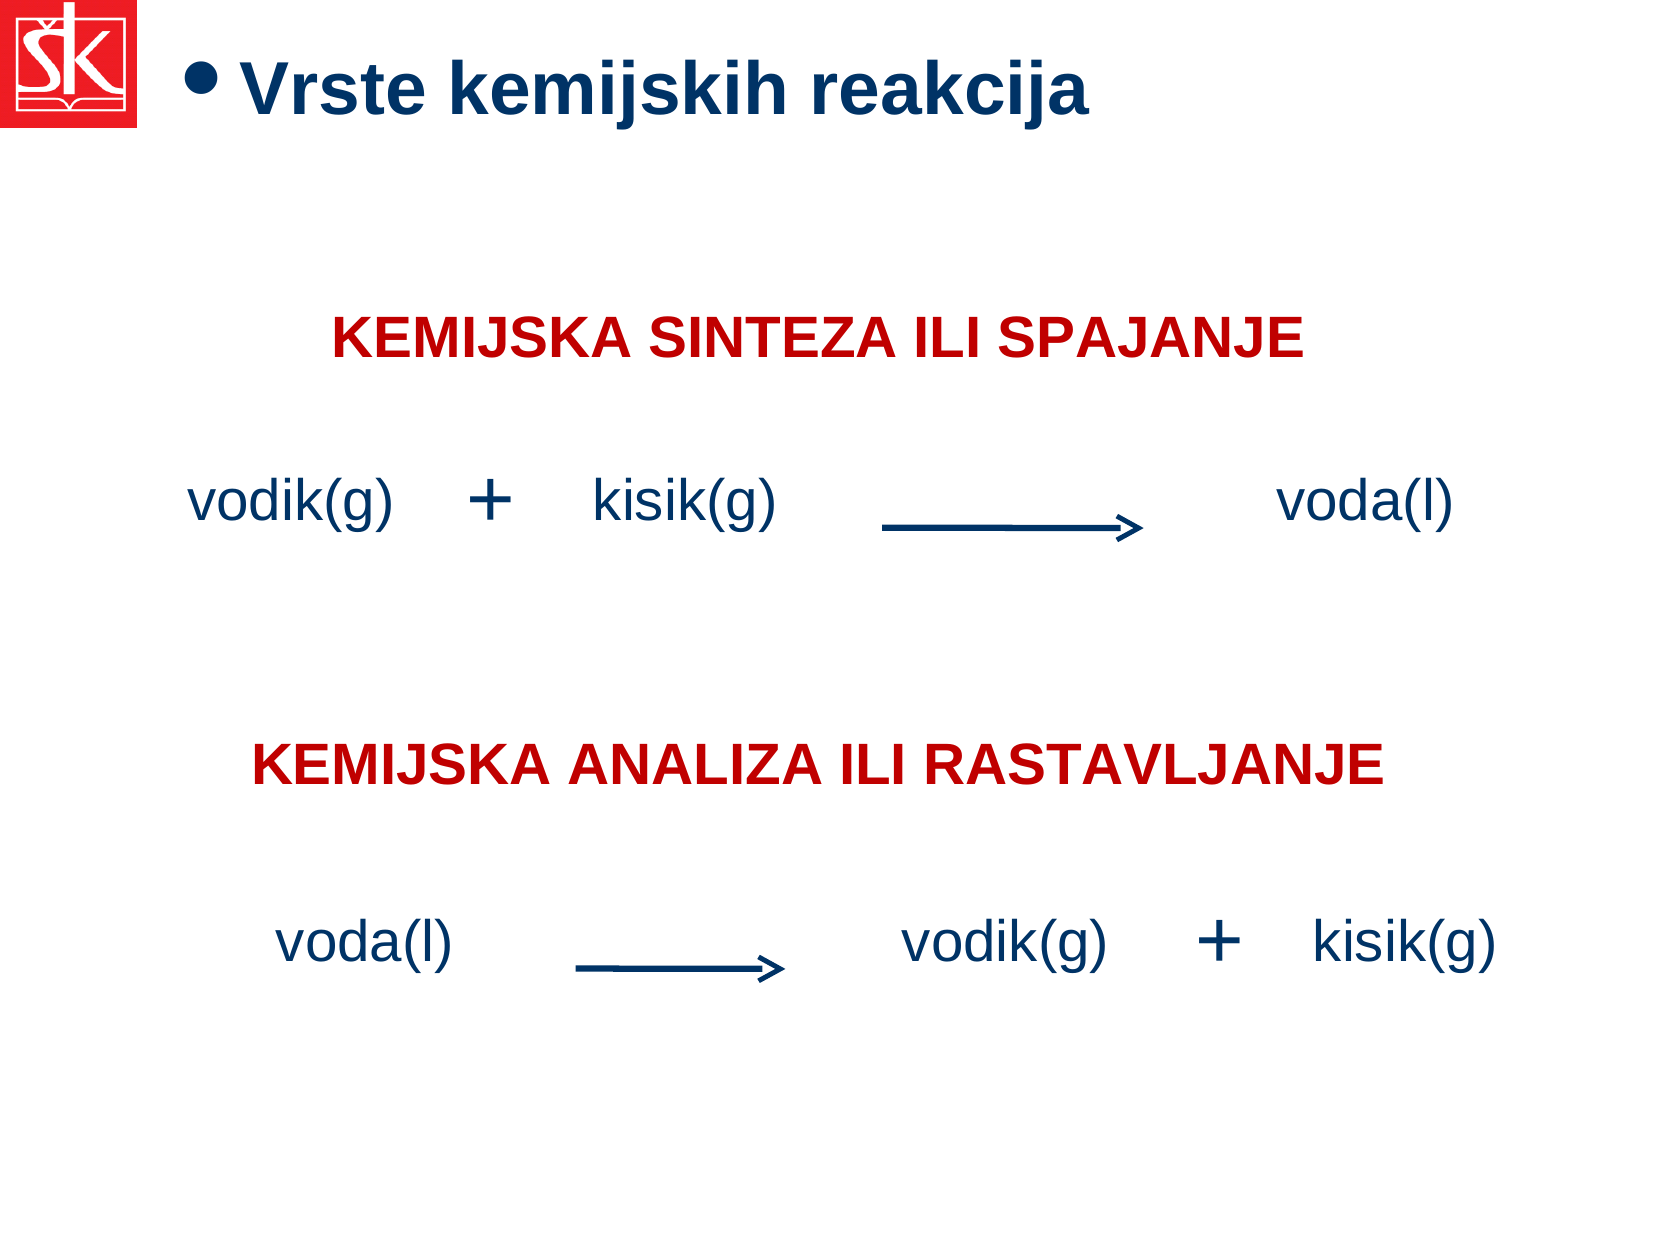

Vrste kemijskih reakcija
KEMIJSKA SINTEZA ILI SPAJANJE
+
vodik(g)
kisik(g)
voda(l)
KEMIJSKA ANALIZA ILI RASTAVLJANJE
+
voda(l)
vodik(g)
kisik(g)